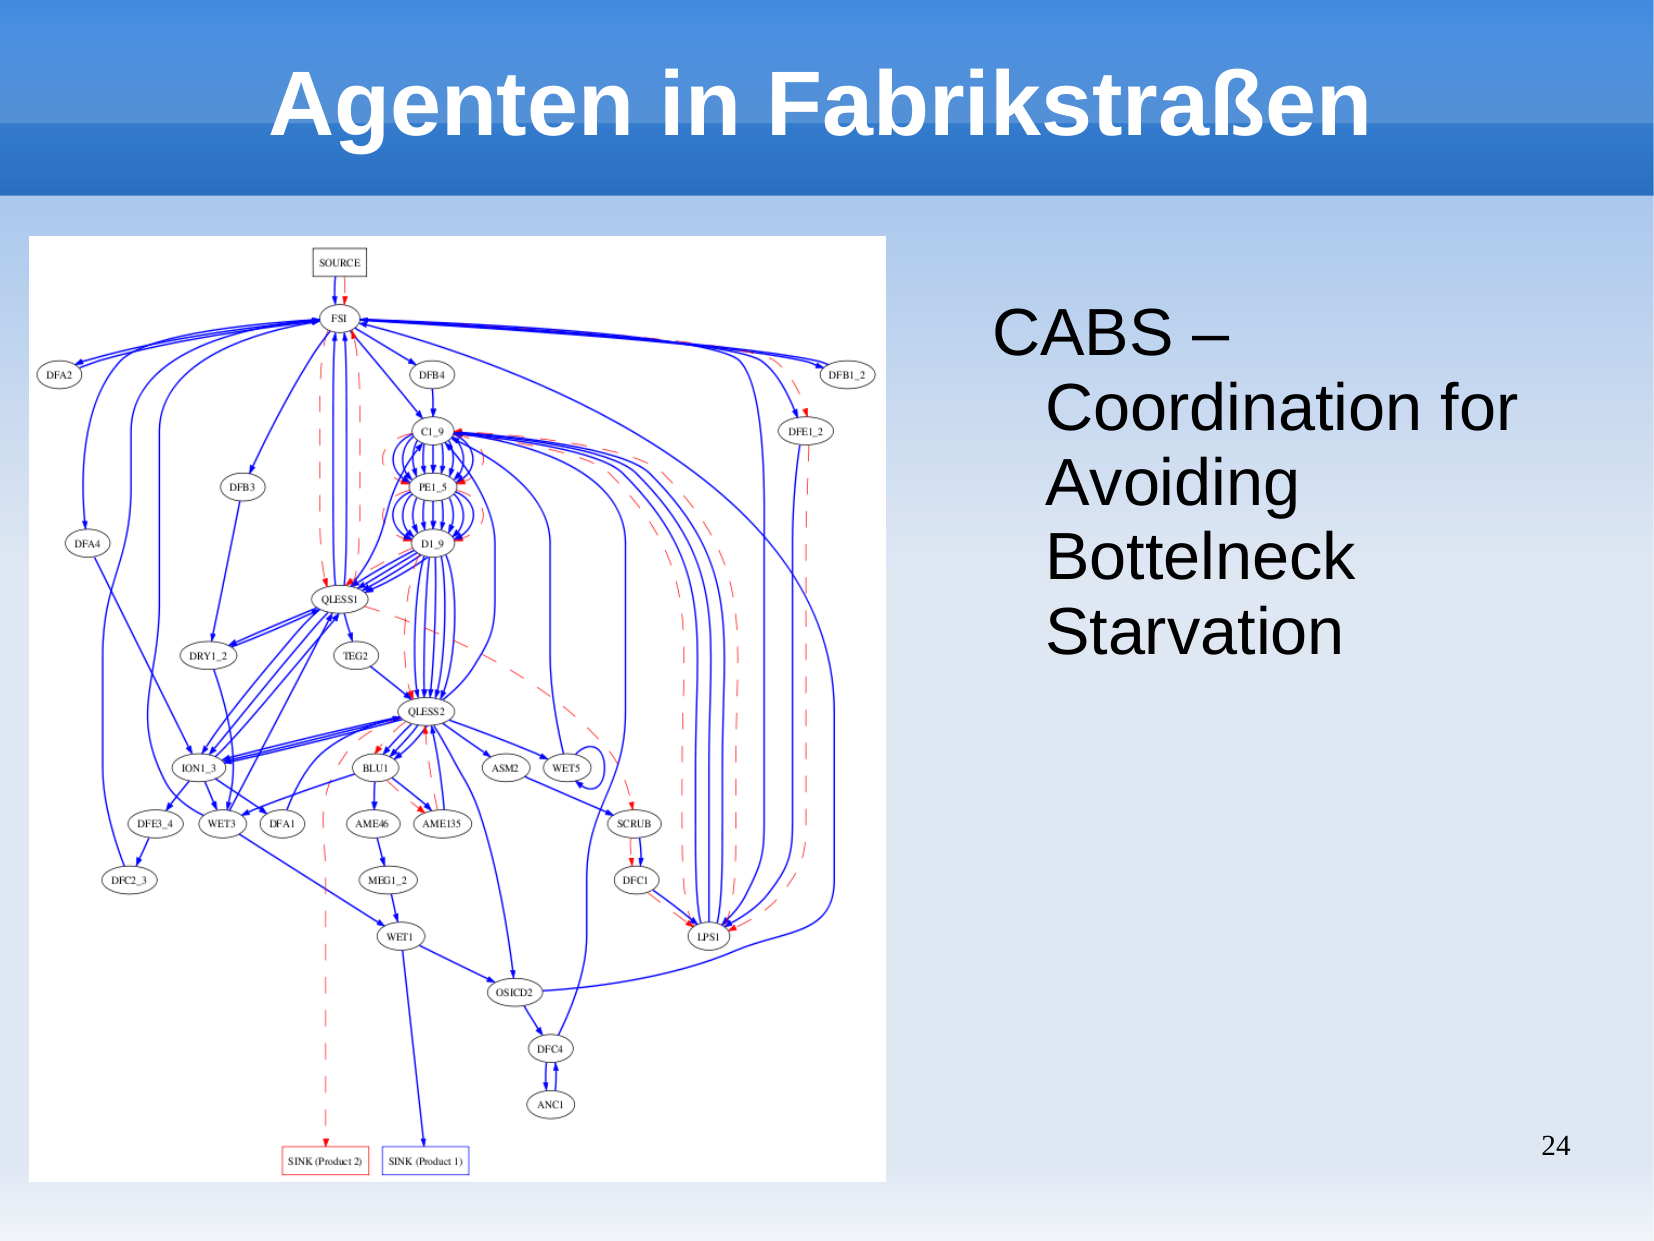

# Agenten in Fabrikstraßen
CABS – Coordination for Avoiding Bottelneck Starvation
24